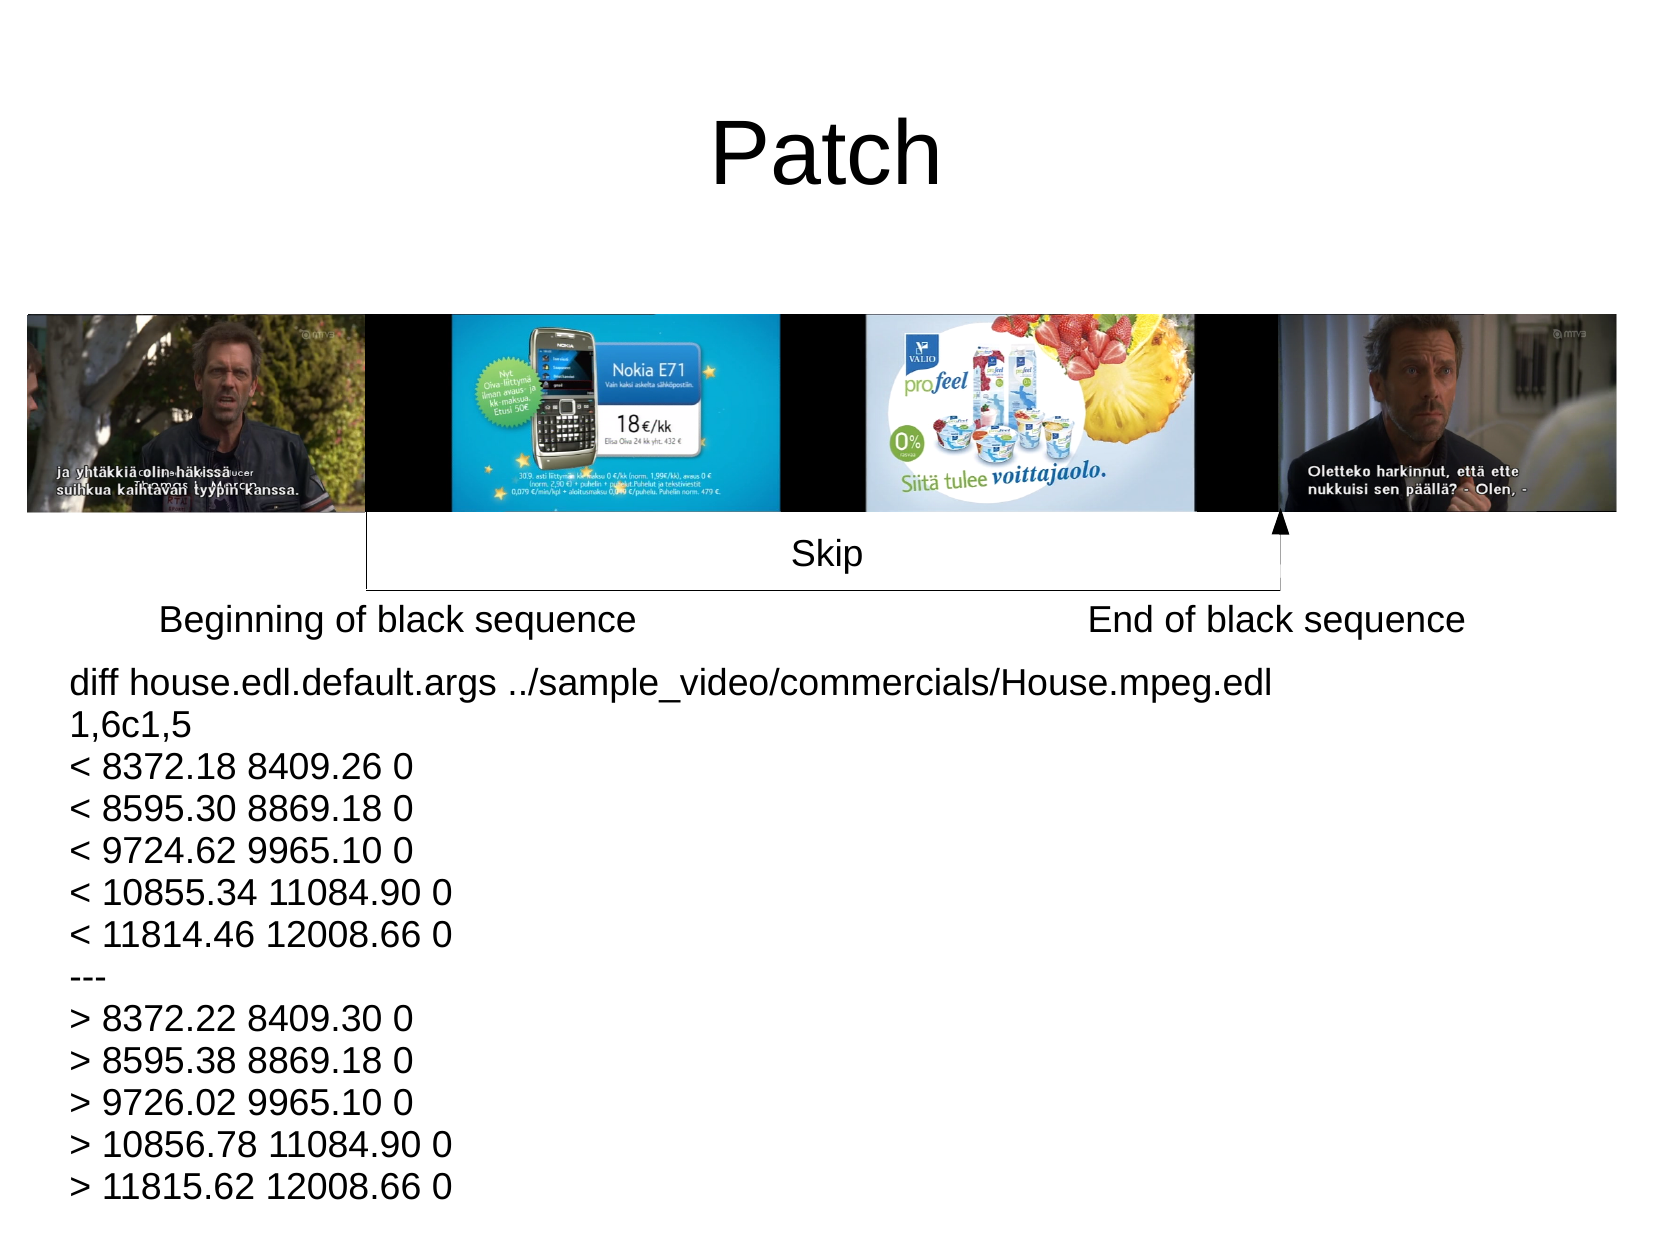

# Patch
Skip
Beginning of black sequence
End of black sequence
diff house.edl.default.args ../sample_video/commercials/House.mpeg.edl
1,6c1,5
< 8372.18 8409.26 0
< 8595.30 8869.18 0
< 9724.62 9965.10 0
< 10855.34 11084.90 0
< 11814.46 12008.66 0
---
> 8372.22 8409.30 0
> 8595.38 8869.18 0
> 9726.02 9965.10 0
> 10856.78 11084.90 0
> 11815.62 12008.66 0